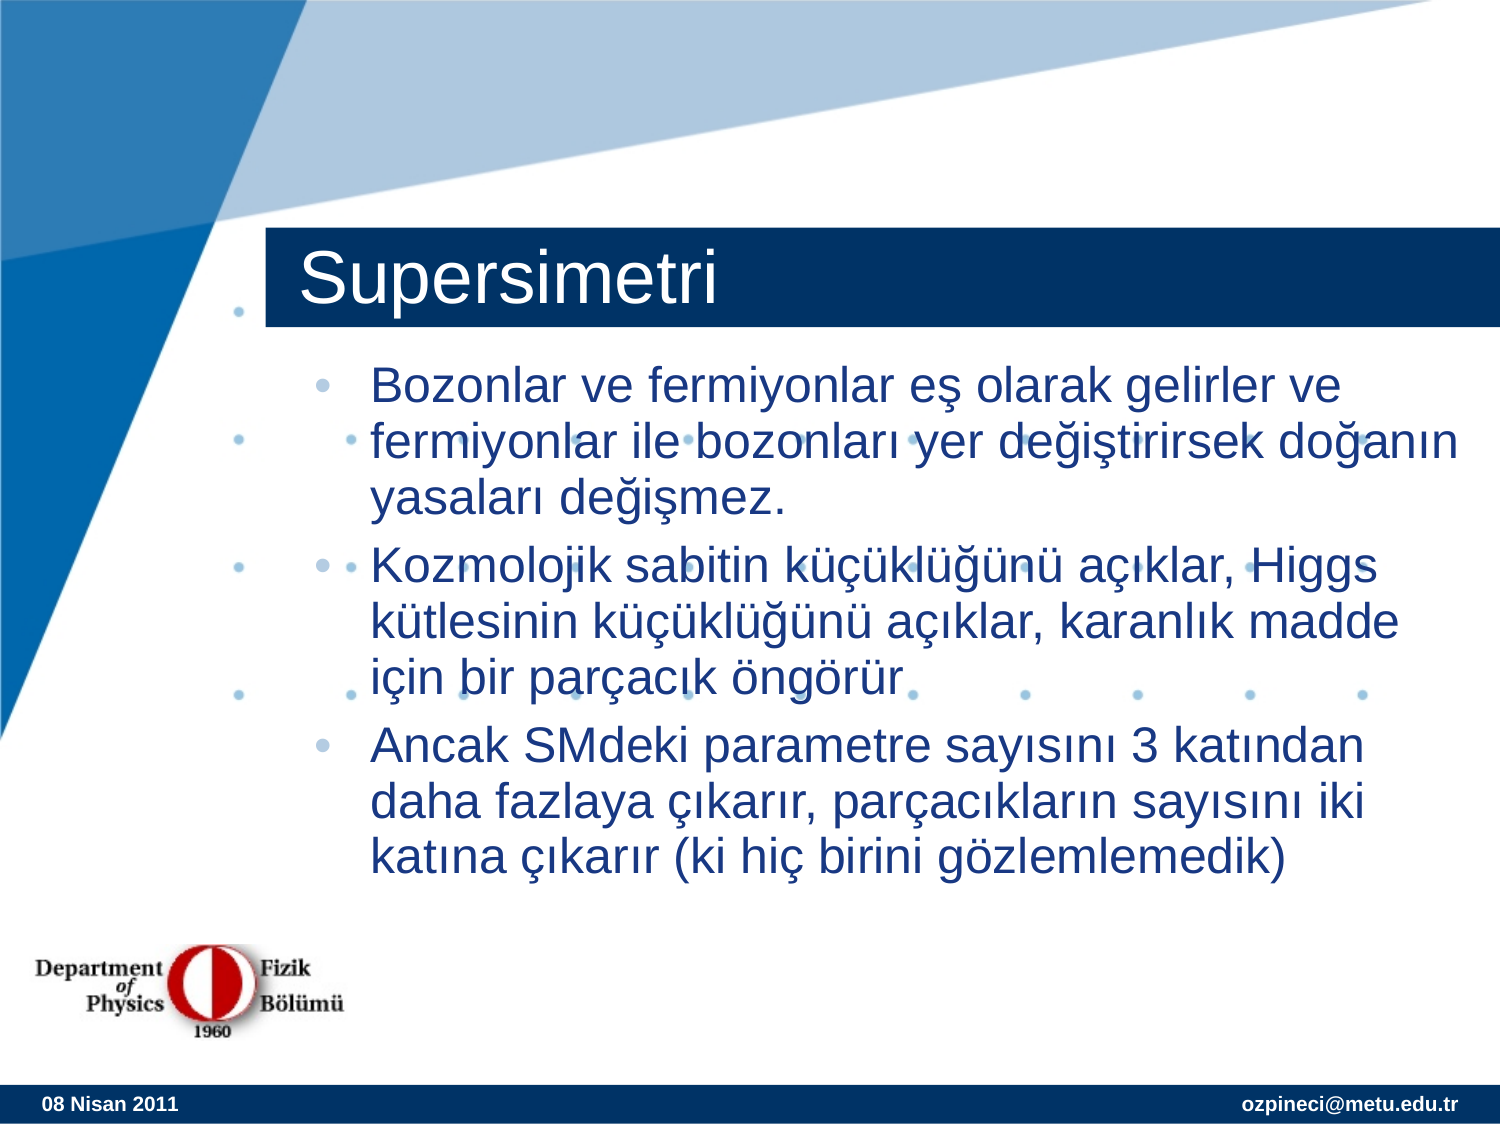

# Supersimetri
Bozonlar ve fermiyonlar eş olarak gelirler ve fermiyonlar ile bozonları yer değiştirirsek doğanın yasaları değişmez.
Kozmolojik sabitin küçüklüğünü açıklar, Higgs kütlesinin küçüklüğünü açıklar, karanlık madde için bir parçacık öngörür
Ancak SMdeki parametre sayısını 3 katından daha fazlaya çıkarır, parçacıkların sayısını iki katına çıkarır (ki hiç birini gözlemlemedik)